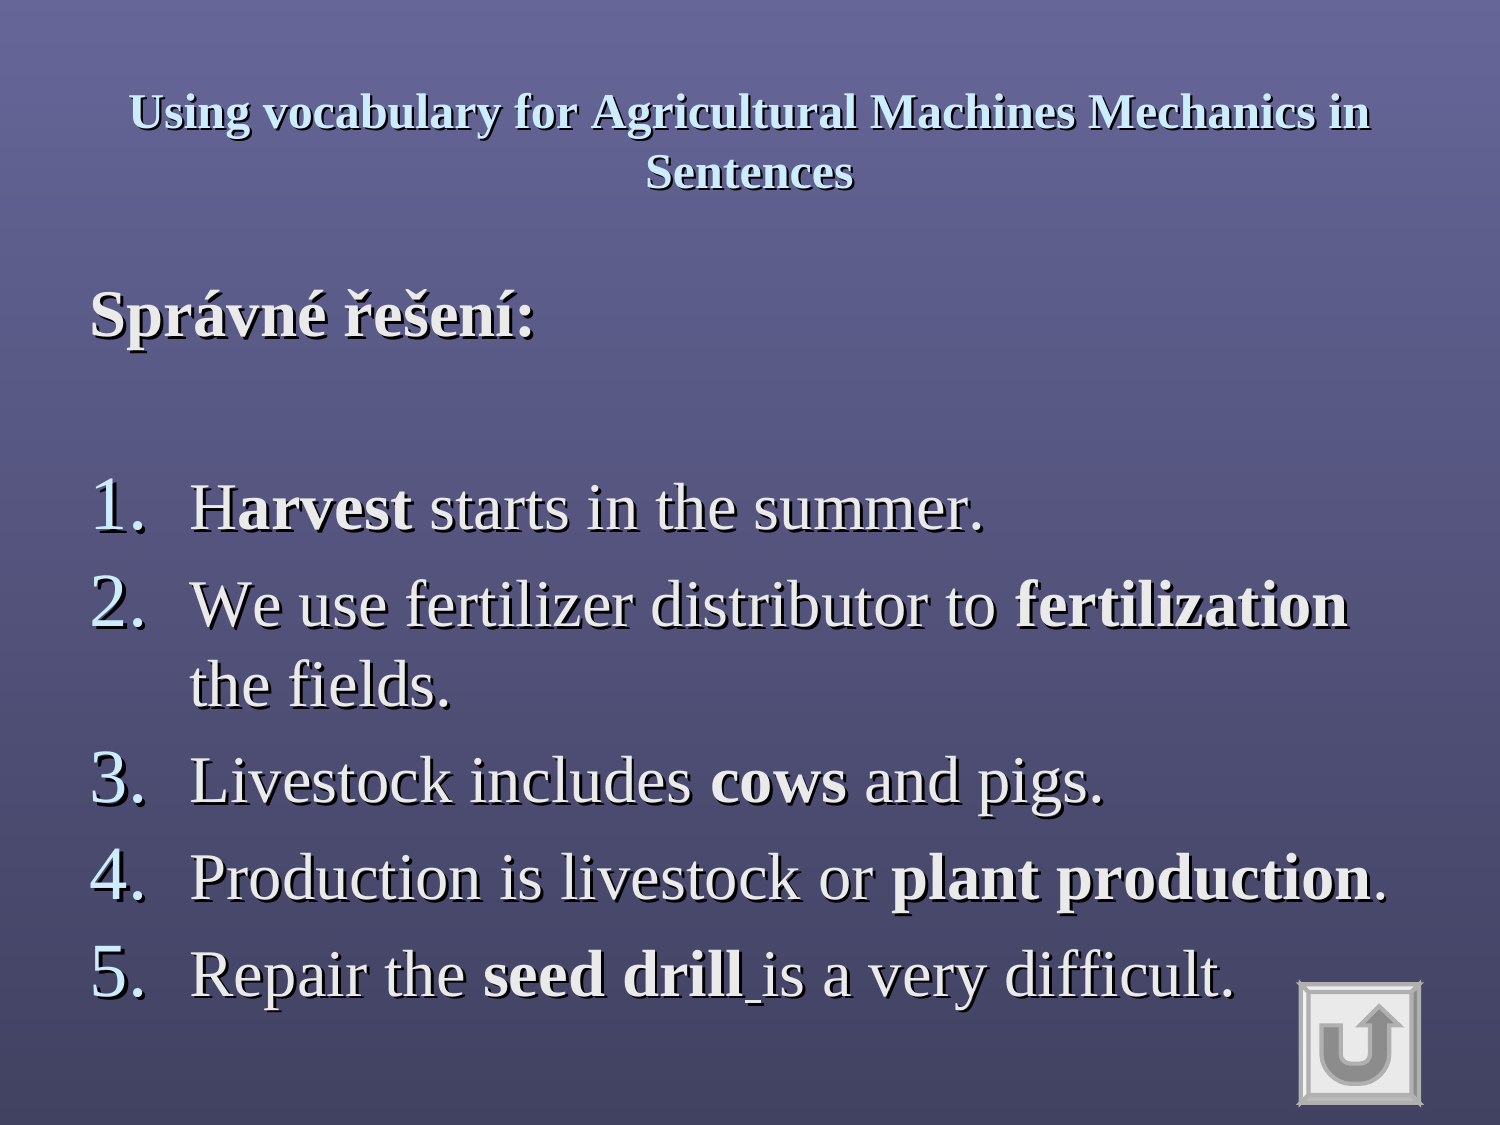

# Using vocabulary for Agricultural Machines Mechanics in Sentences
Správné řešení:
Harvest starts in the summer.
We use fertilizer distributor to fertilization the fields.
Livestock includes cows and pigs.
Production is livestock or plant production.
Repair the seed drill is a very difficult.